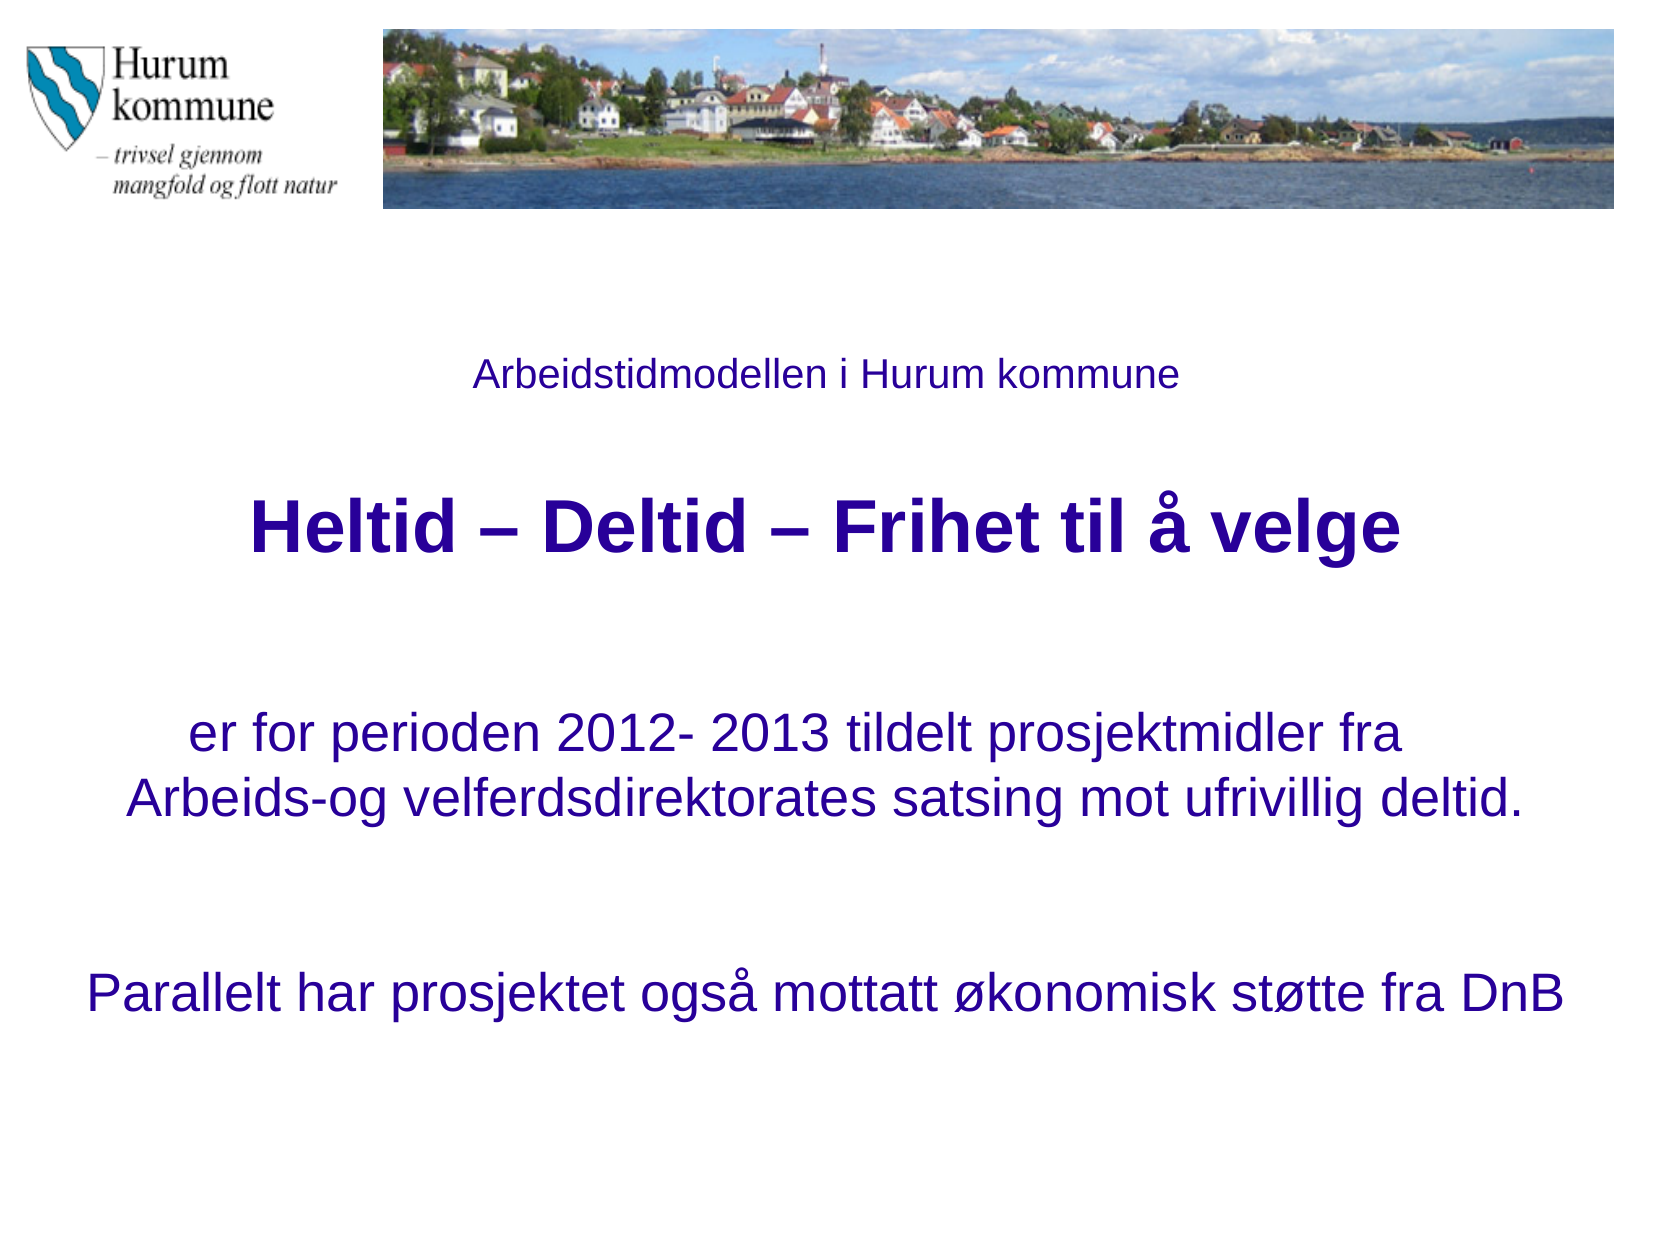

Arbeidstidmodellen i Hurum kommune
Heltid – Deltid – Frihet til å velge
er for perioden 2012- 2013 tildelt prosjektmidler fra Arbeids-og velferdsdirektorates satsing mot ufrivillig deltid.
Parallelt har prosjektet også mottatt økonomisk støtte fra DnB